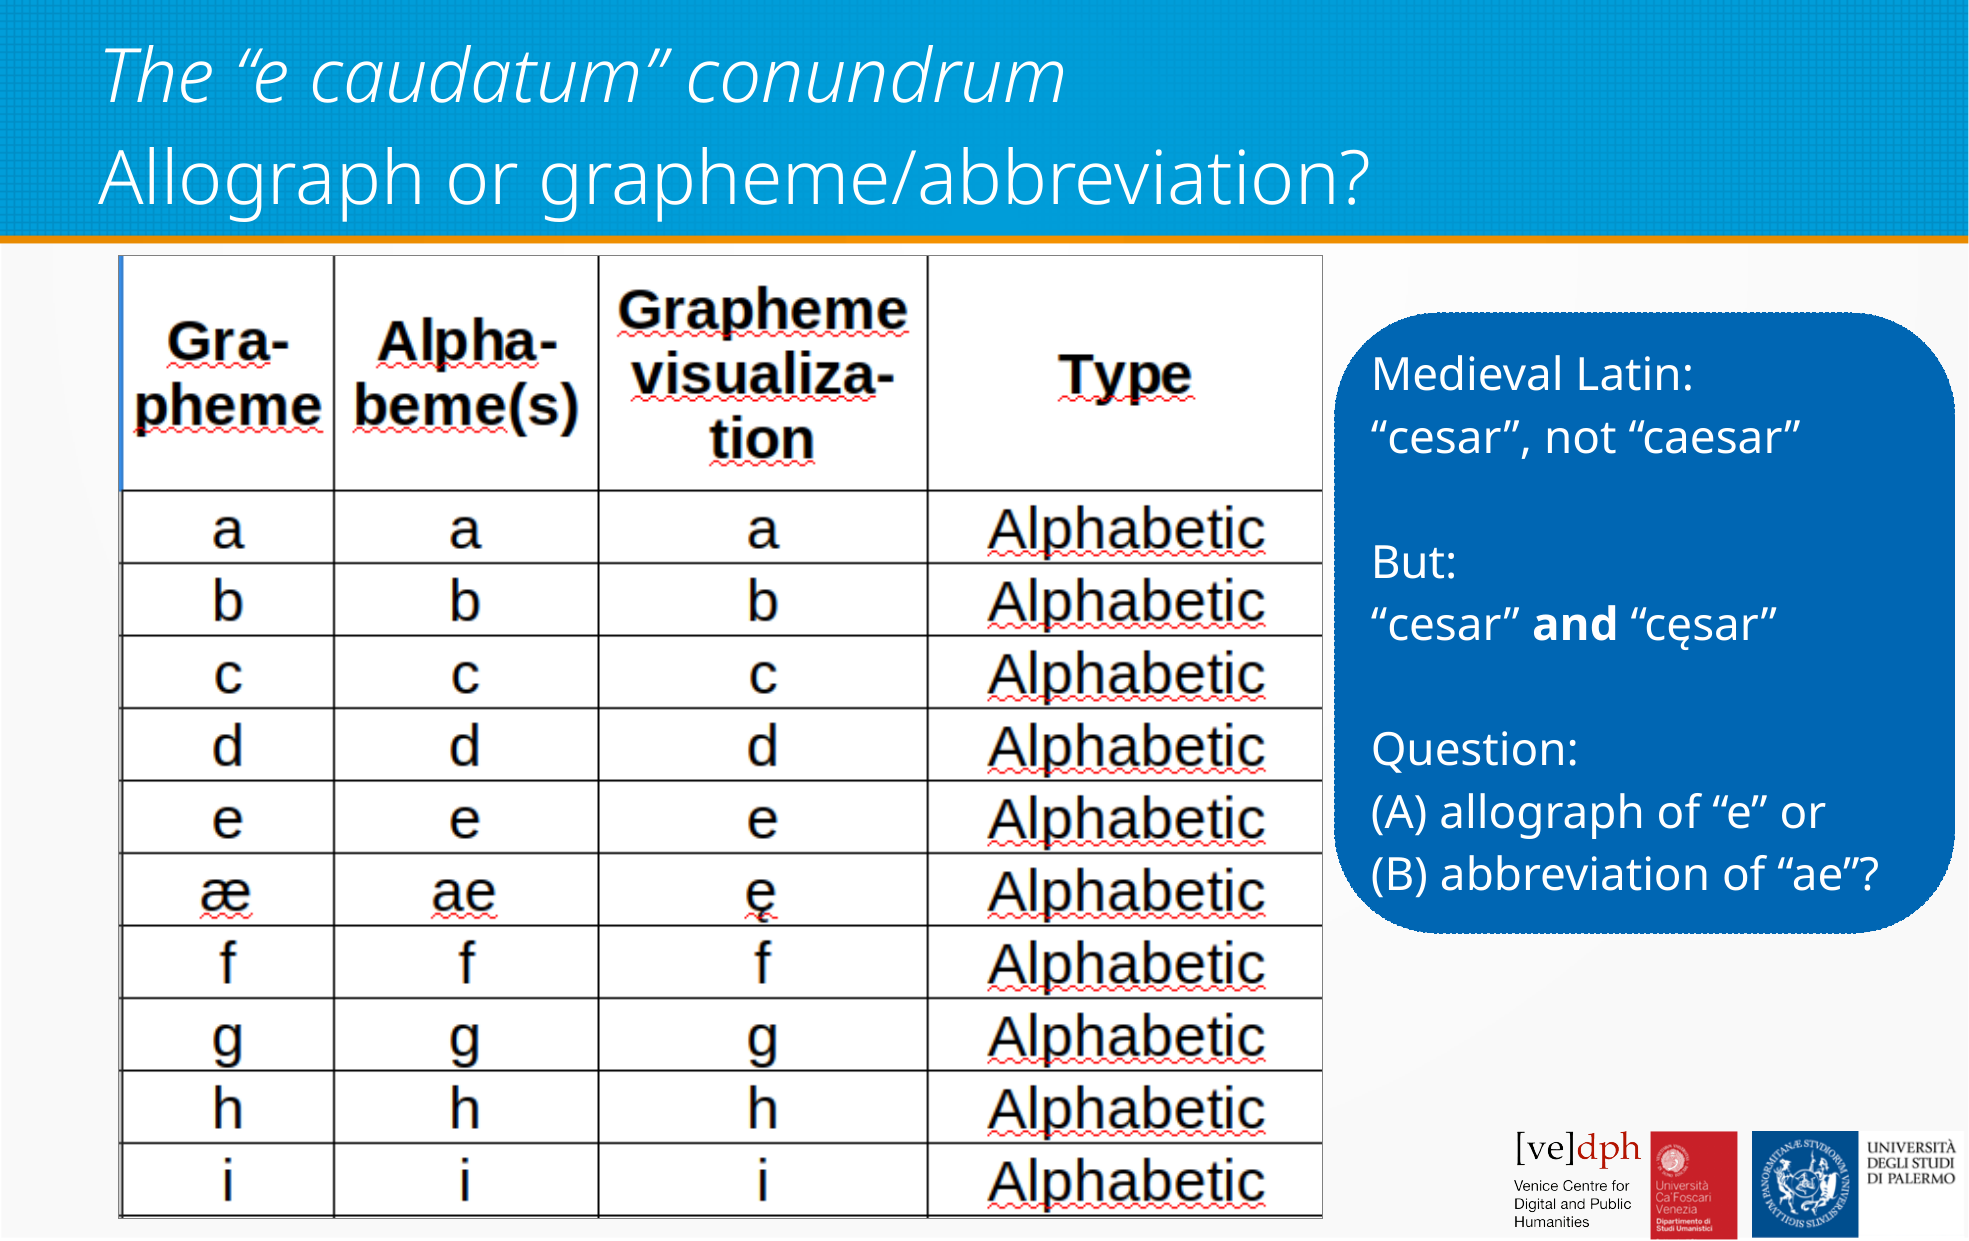

# The “e caudatum” conundrum Allograph or grapheme/abbreviation?
Medieval Latin:
“cesar”, not “caesar”
But:
“cesar” and “cęsar”
Question:
(A) allograph of “e” or
(B) abbreviation of “ae”?